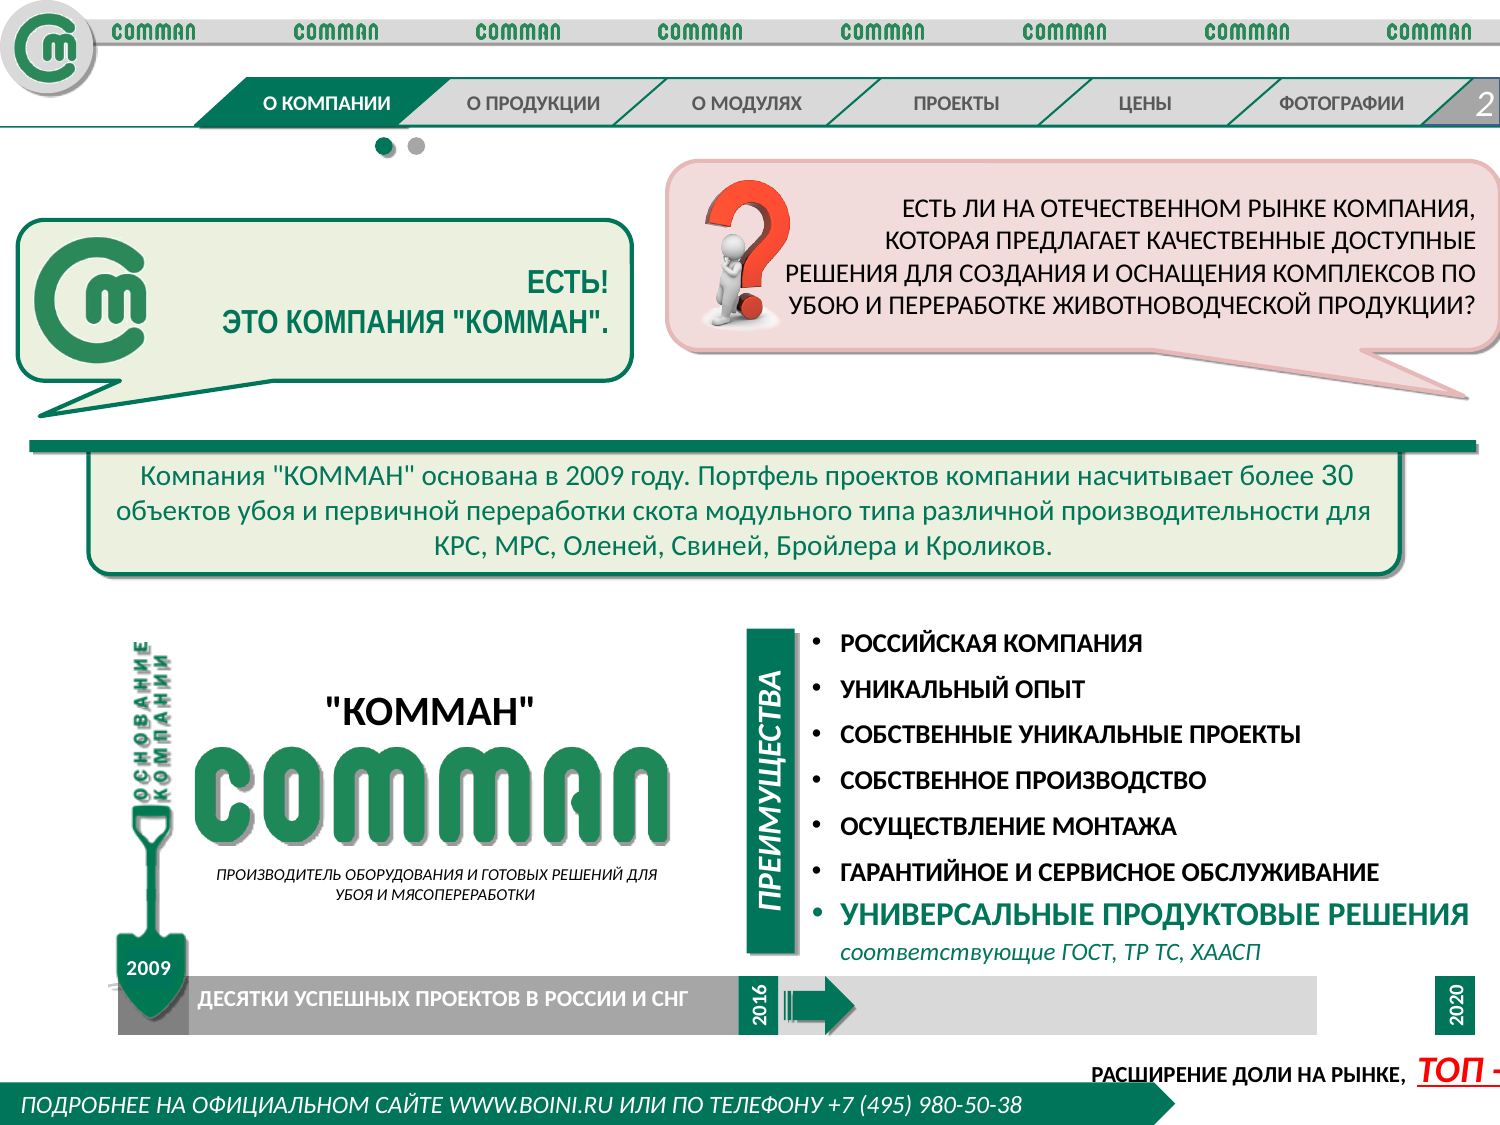

О КОМПАНИИ
 О ПРОДУКЦИИ
 О МОДУЛЯХ
ПРОЕКТЫ
ЦЕНЫ
ФОТОГРАФИИ
 ЕСТЬ ЛИ НА ОТЕЧЕСТВЕННОМ РЫНКЕ КОМПАНИЯ,
КОТОРАЯ ПРЕДЛАГАЕТ КАЧЕСТВЕННЫЕ ДОСТУПНЫЕ
РЕШЕНИЯ ДЛЯ СОЗДАНИЯ И ОСНАЩЕНИЯ КОМПЛЕКСОВ ПО
УБОЮ И ПЕРЕРАБОТКЕ ЖИВОТНОВОДЧЕСКОЙ ПРОДУКЦИИ?
 ЕСТЬ!
ЭТО КОМПАНИЯ "КОММАН".
 Компания "КОММАН" основана в 2009 году. Портфель проектов компании насчитывает более 30 объектов убоя и первичной переработки скота модульного типа различной производительности для КРС, МРС, Оленей, Свиней, Бройлера и Кроликов.
РОССИЙСКАЯ КОМПАНИЯ
УНИКАЛЬНЫЙ ОПЫТ
СОБСТВЕННЫЕ УНИКАЛЬНЫЕ ПРОЕКТЫ
СОБСТВЕННОЕ ПРОИЗВОДСТВО
ОСУЩЕСТВЛЕНИЕ МОНТАЖА
ГАРАНТИЙНОЕ И СЕРВИСНОЕ ОБСЛУЖИВАНИЕ
УНИВЕРСАЛЬНЫЕ ПРОДУКТОВЫЕ РЕШЕНИЯ соответствующие ГОСТ, ТР ТС, ХААСП
"КОММАН"
ПРЕИМУЩЕСТВА
ПРОИЗВОДИТЕЛЬ ОБОРУДОВАНИЯ И ГОТОВЫХ РЕШЕНИЙ ДЛЯ УБОЯ И МЯСОПЕРЕРАБОТКИ
ДЕСЯТКИ УСПЕШНЫХ ПРОЕКТОВ В РОССИИ И СНГ
2016
2020
РАСШИРЕНИЕ ДОЛИ НА РЫНКЕ, ТОП - 5
 ПОДРОБНЕЕ НА ОФИЦИАЛЬНОМ САЙТЕ WWW.BOINI.RU ИЛИ ПО ТЕЛЕФОНУ +7 (495) 980-50-38